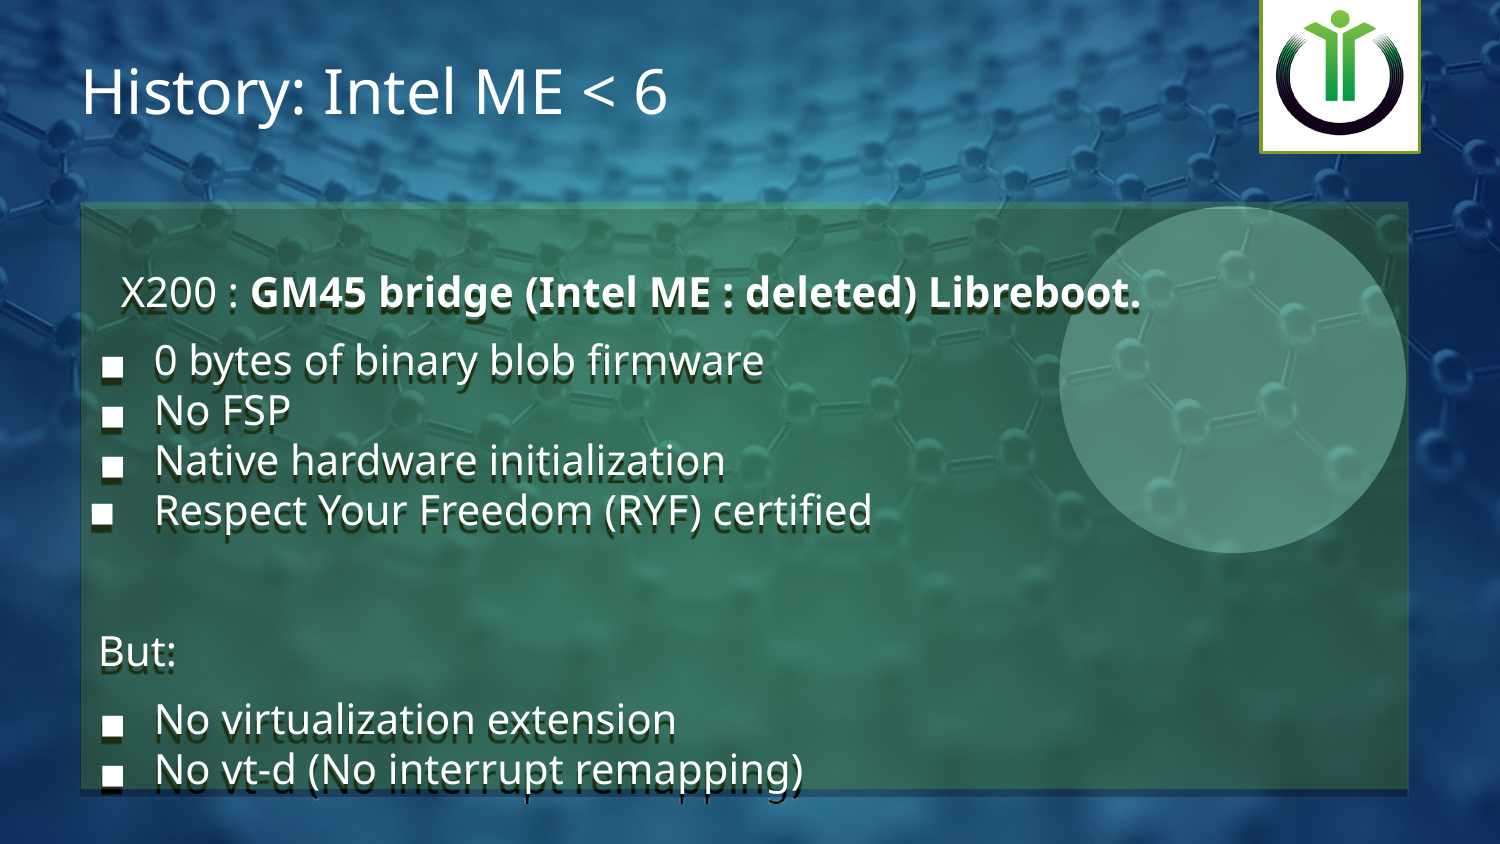

History: Intel ME < 6
 X200 : GM45 bridge (Intel ME : deleted) Libreboot.
0 bytes of binary blob firmware
No FSP
Native hardware initialization
Respect Your Freedom (RYF) certified
 But:
No virtualization extension
No vt-d (No interrupt remapping)